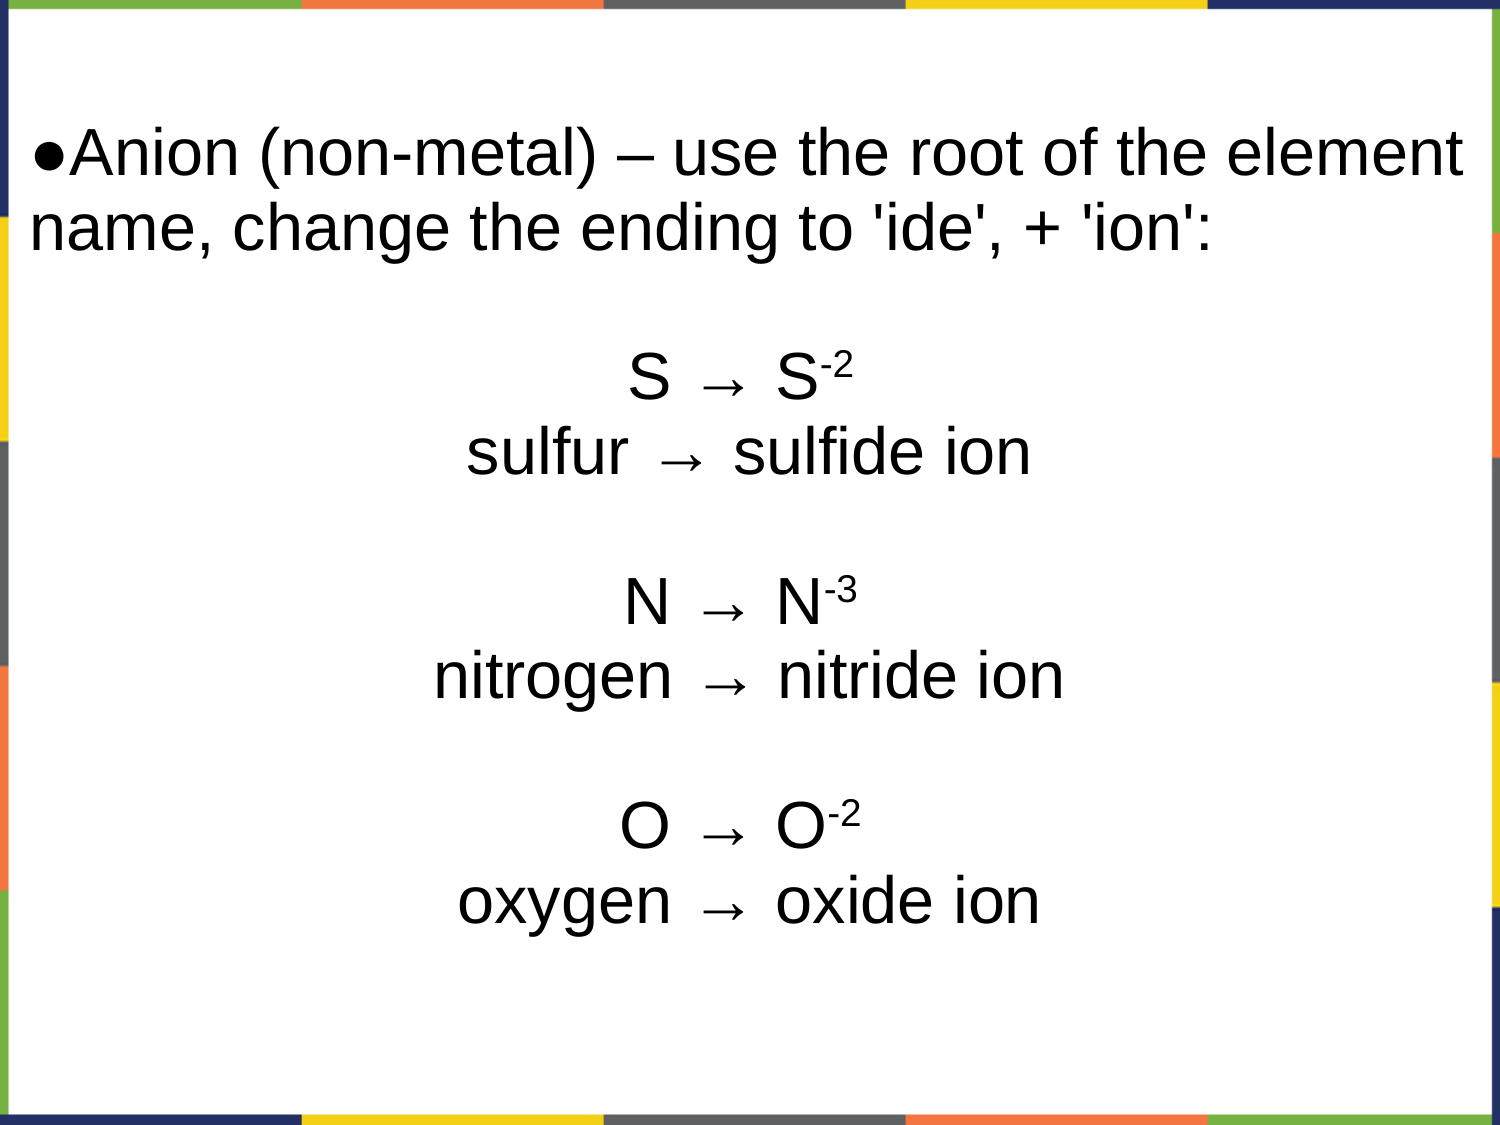

●Anion (non-metal) – use the root of the element name, change the ending to 'ide', + 'ion':
S → S-2
sulfur → sulfide ion
N → N-3
nitrogen → nitride ion
O → O-2
oxygen → oxide ion